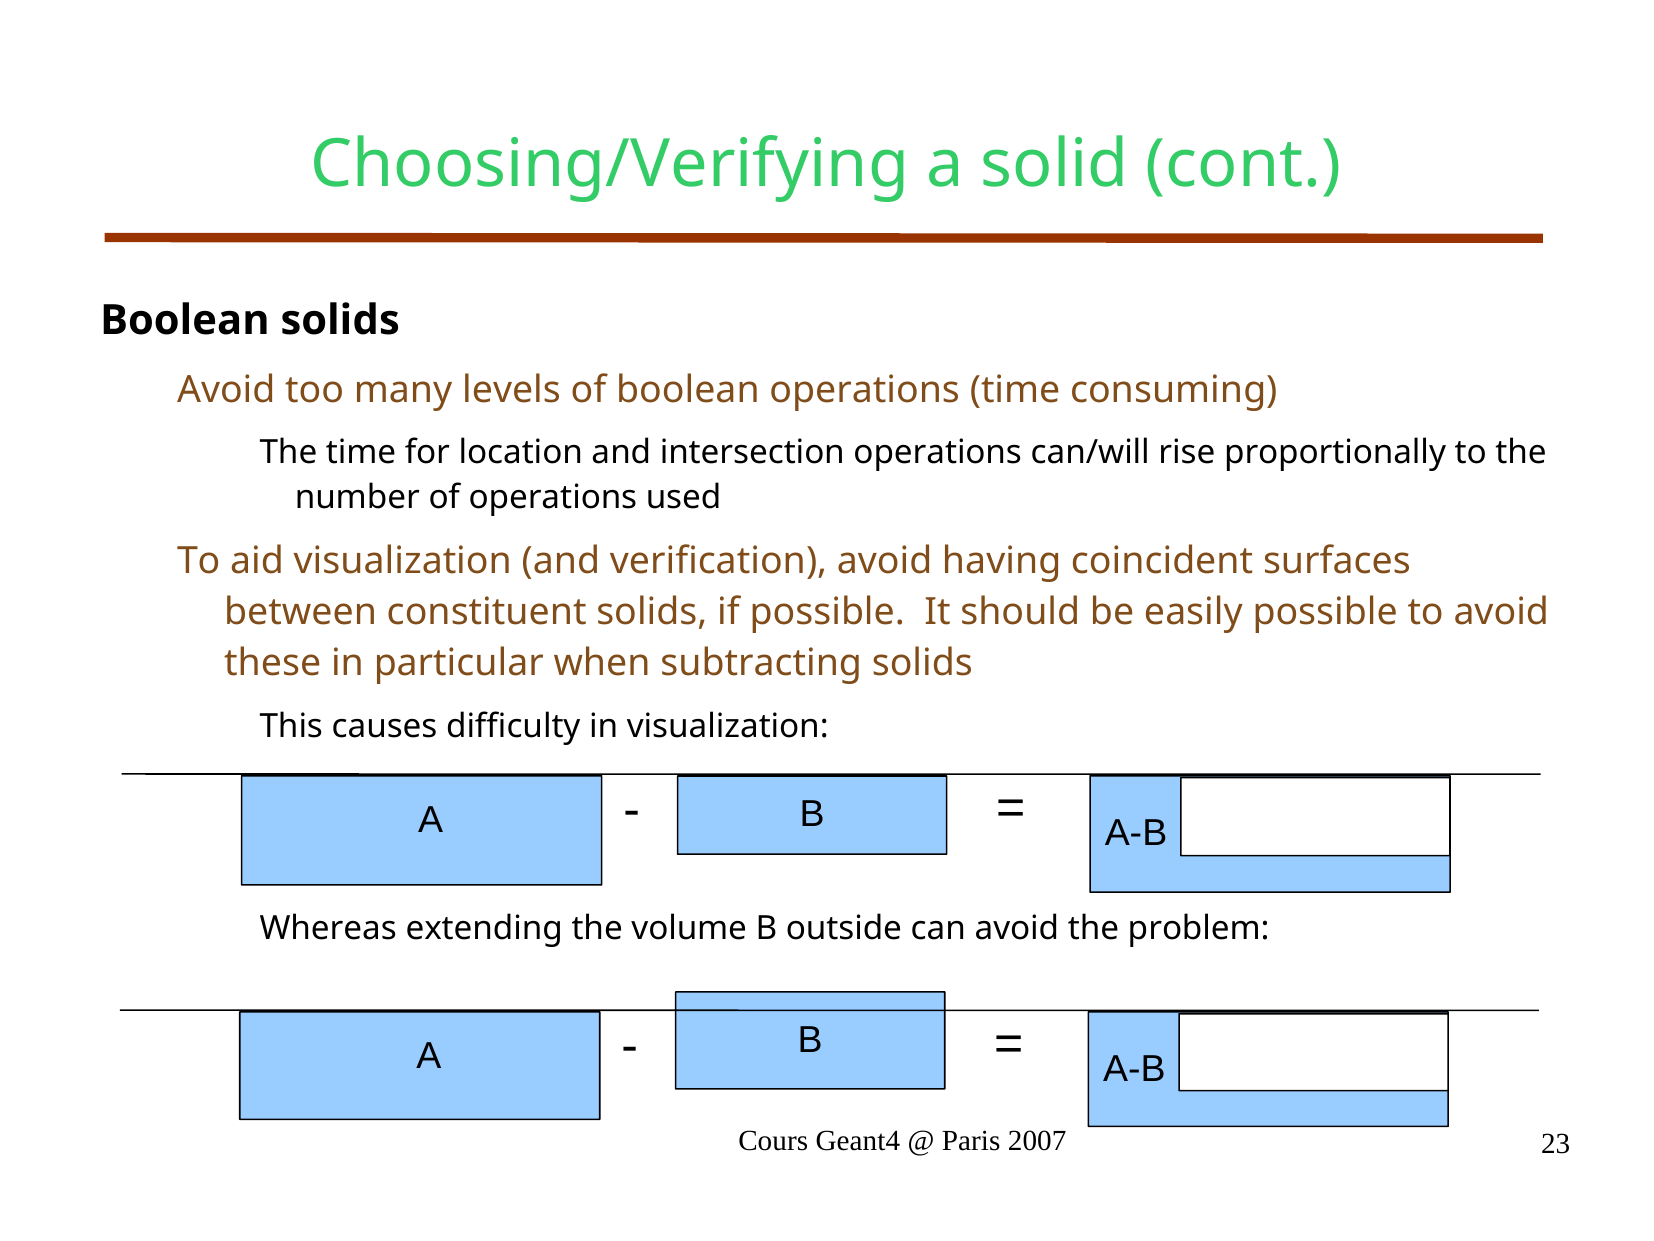

# Choosing/Verifying a solid (cont.)
Boolean solids
Avoid too many levels of boolean operations (time consuming)
The time for location and intersection operations can/will rise proportionally to the number of operations used
To aid visualization (and verification), avoid having coincident surfaces between constituent solids, if possible. It should be easily possible to avoid these in particular when subtracting solids
This causes difficulty in visualization:
Whereas extending the volume B outside can avoid the problem:
B
=
-
A
A-B
B
=
-
A
A-B
Cours Geant4 @ Paris 2007
23